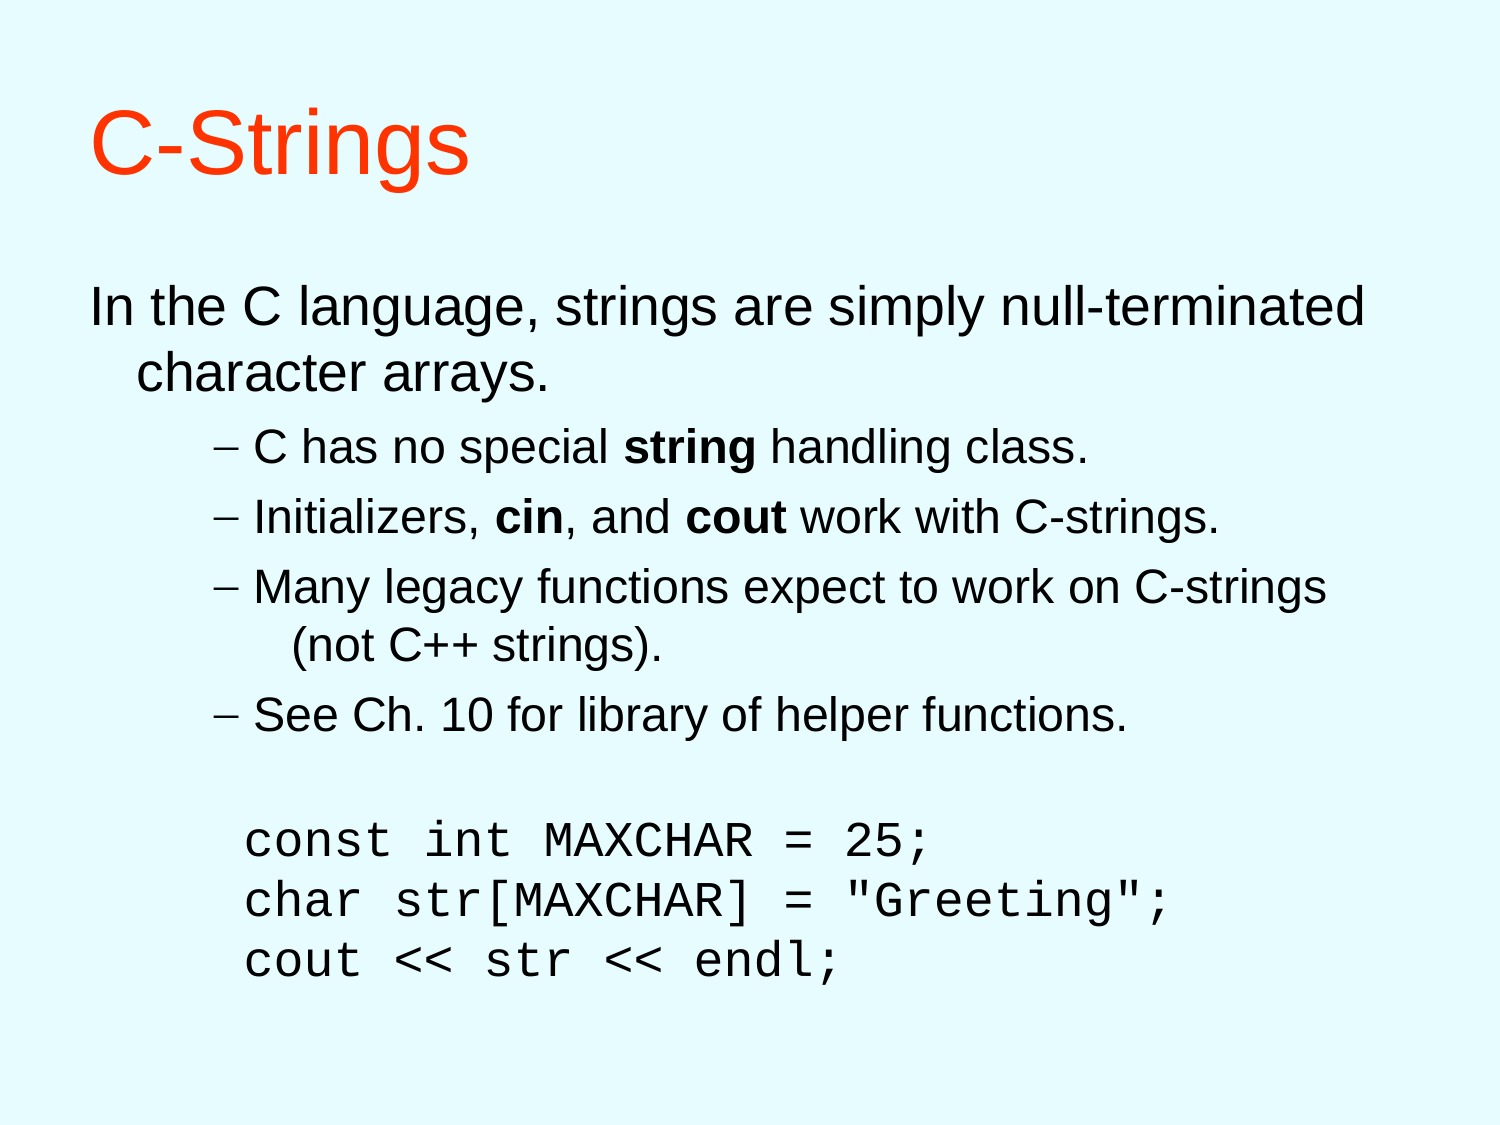

# C-Strings
In the C language, strings are simply null-terminated character arrays.
C has no special string handling class.
Initializers, cin, and cout work with C-strings.
Many legacy functions expect to work on C-strings (not C++ strings).
See Ch. 10 for library of helper functions.
const int MAXCHAR = 25;
char str[MAXCHAR] = "Greeting";
cout << str << endl;